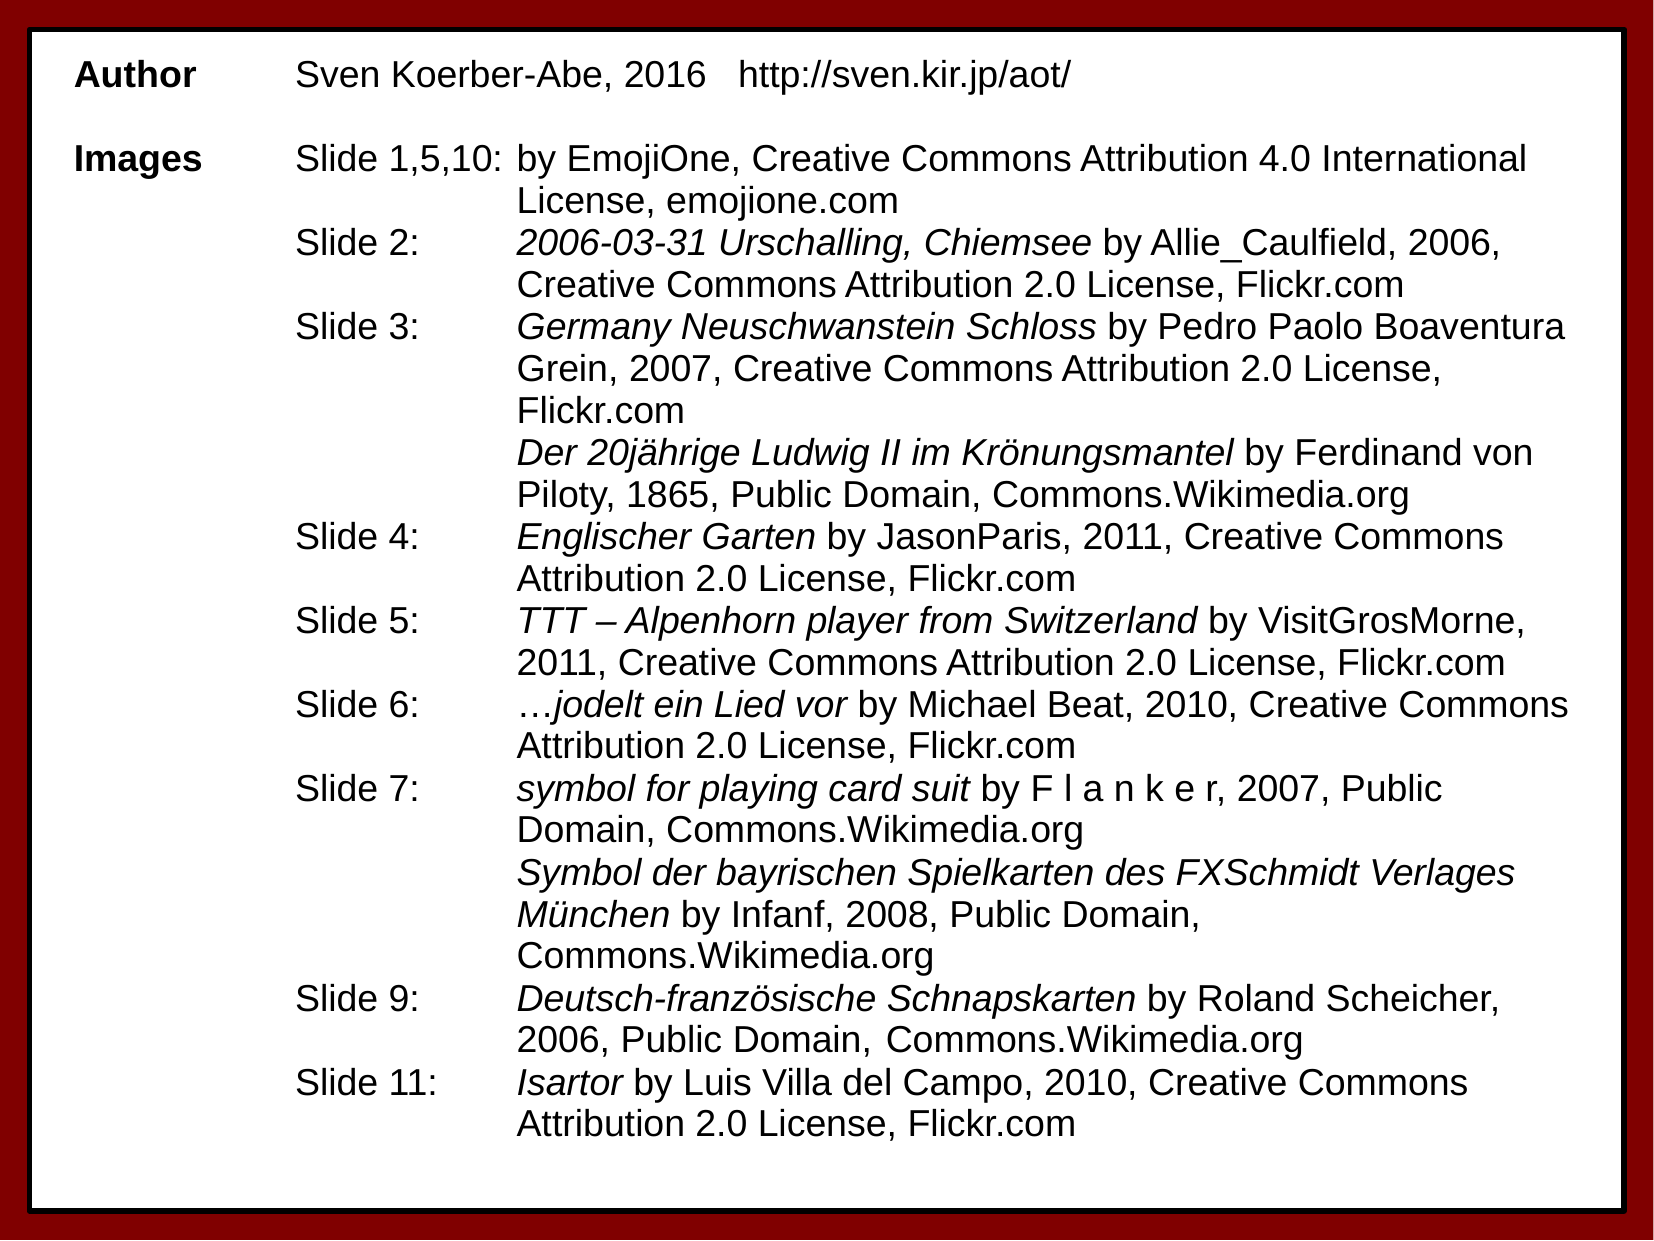

Author		Sven Koerber-Abe, 2016	http://sven.kir.jp/aot/
Images		Slide 1,5,10:	by EmojiOne, Creative Commons Attribution 4.0 International
						License, emojione.com
			Slide 2:		2006-03-31 Urschalling, Chiemsee by Allie_Caulfield, 2006,
						Creative Commons Attribution 2.0 License, Flickr.com
			Slide 3:		Germany Neuschwanstein Schloss by Pedro Paolo Boaventura
						Grein, 2007, Creative Commons Attribution 2.0 License,
						Flickr.com
						Der 20jährige Ludwig II im Krönungsmantel by Ferdinand von
						Piloty, 1865, Public Domain, Commons.Wikimedia.org
			Slide 4:		Englischer Garten by JasonParis, 2011, Creative Commons
						Attribution 2.0 License, Flickr.com
			Slide 5:		TTT – Alpenhorn player from Switzerland by VisitGrosMorne,
						2011, Creative Commons Attribution 2.0 License, Flickr.com
			Slide 6:		…jodelt ein Lied vor by Michael Beat, 2010, Creative Commons
						Attribution 2.0 License, Flickr.com
			Slide 7:		symbol for playing card suit by F l a n k e r, 2007, Public
						Domain, Commons.Wikimedia.org
						Symbol der bayrischen Spielkarten des FXSchmidt Verlages
						München by Infanf, 2008, Public Domain,
						Commons.Wikimedia.org
			Slide 9:		Deutsch-französische Schnapskarten by Roland Scheicher,
						2006, Public Domain, 	Commons.Wikimedia.org
			Slide 11:		Isartor by Luis Villa del Campo, 2010, Creative Commons
						Attribution 2.0 License, Flickr.com